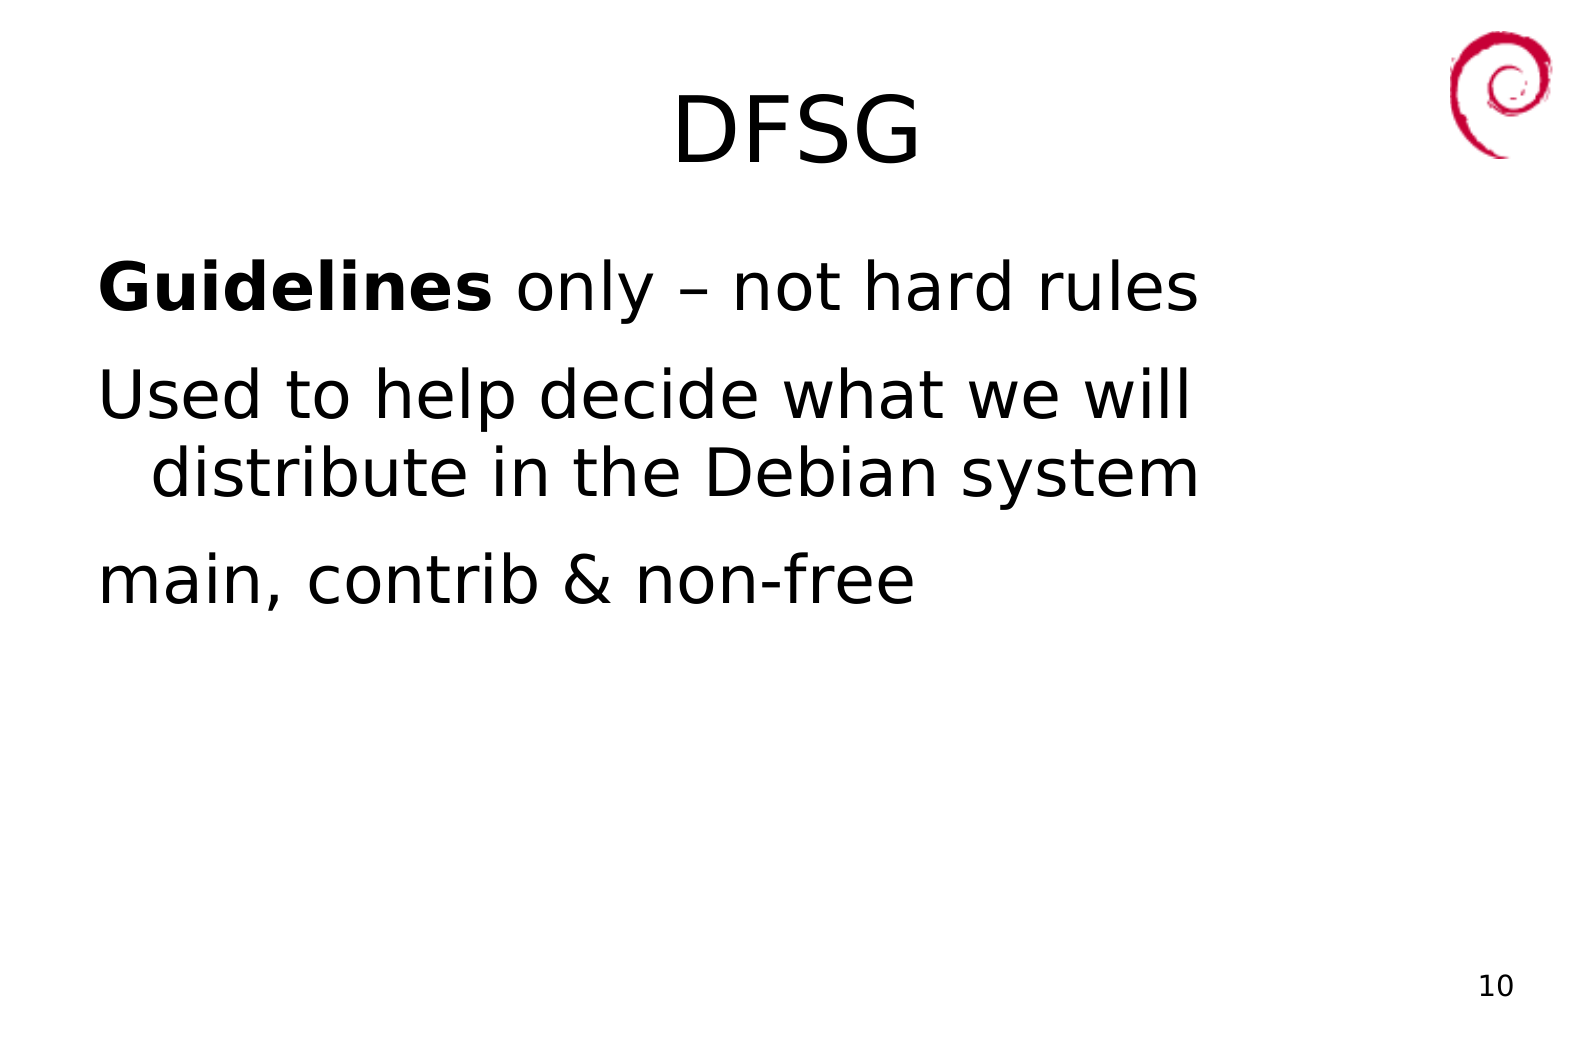

# DFSG
Guidelines only – not hard rules
Used to help decide what we will distribute in the Debian system
main, contrib & non-free
10